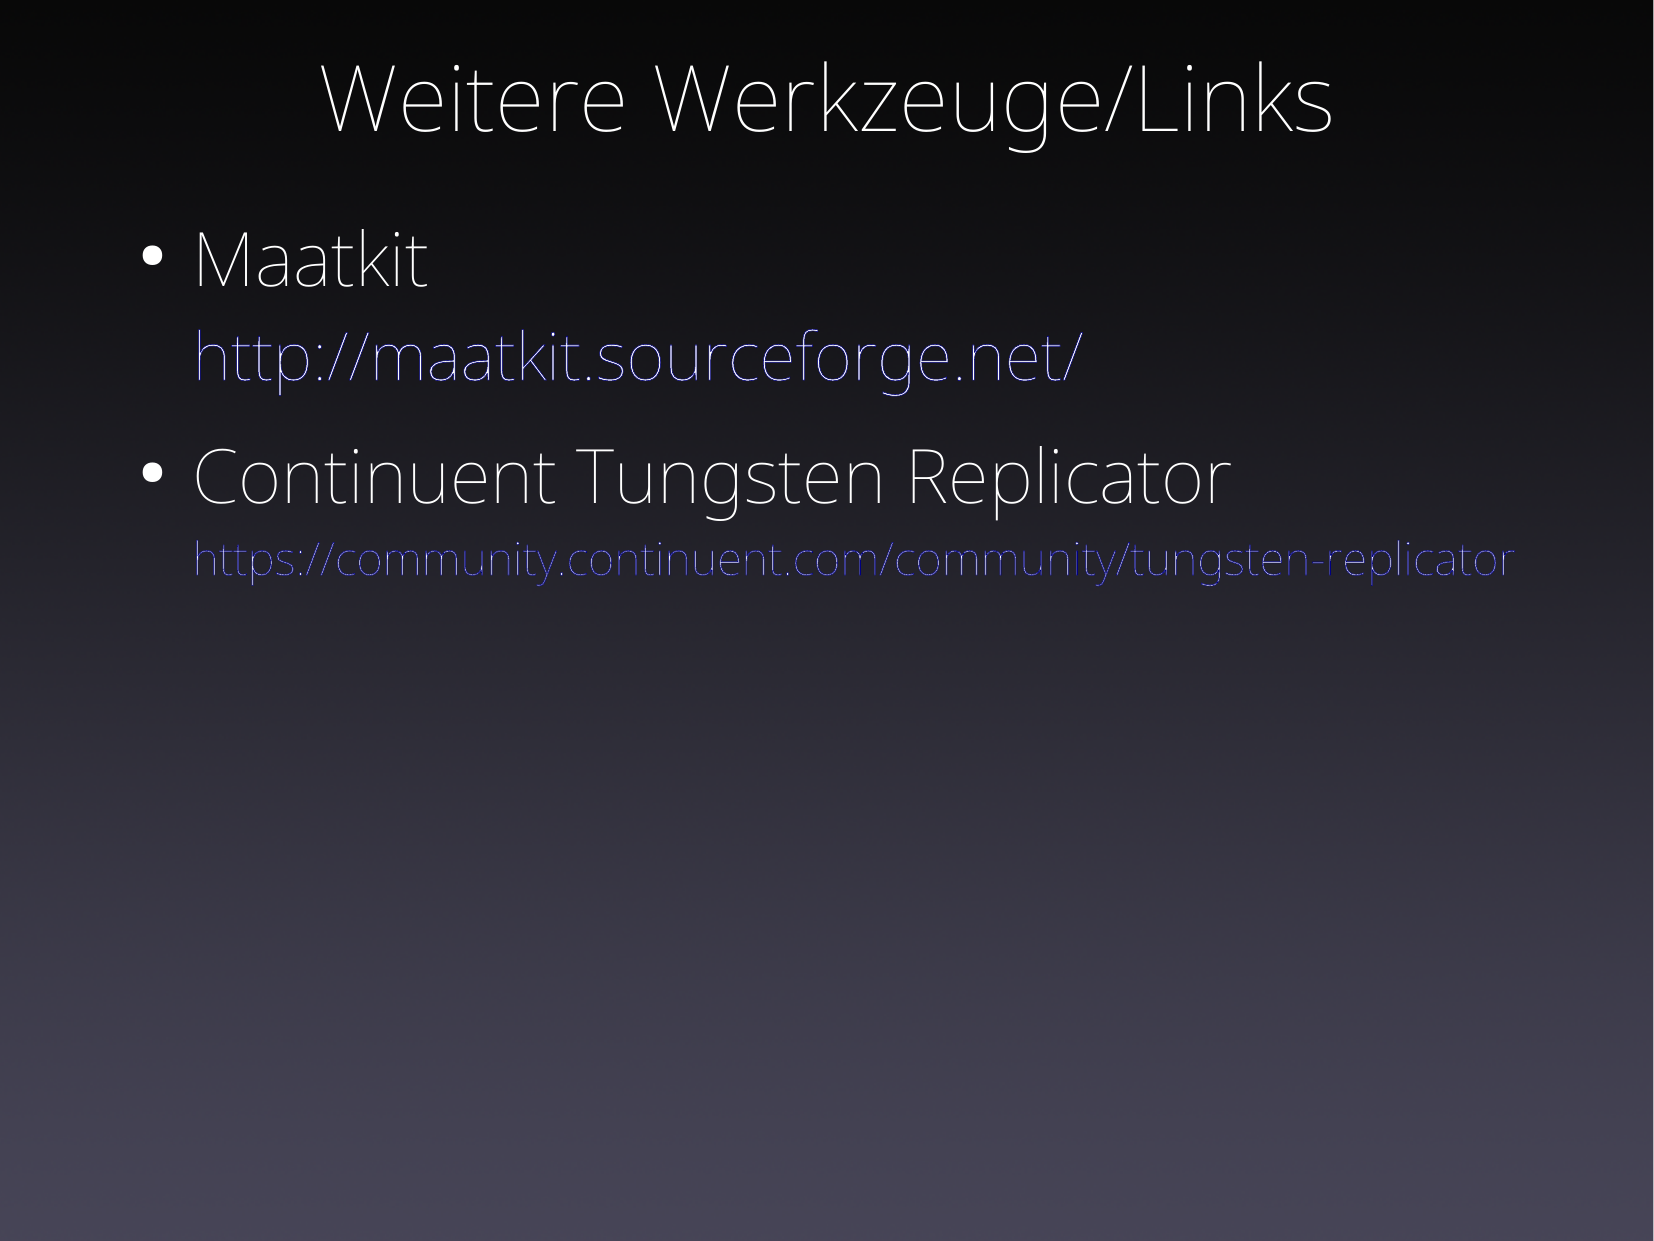

# Weitere Werkzeuge/Links
Maatkit
http://maatkit.sourceforge.net/
Continuent Tungsten Replicator
https://community.continuent.com/community/tungsten-replicator